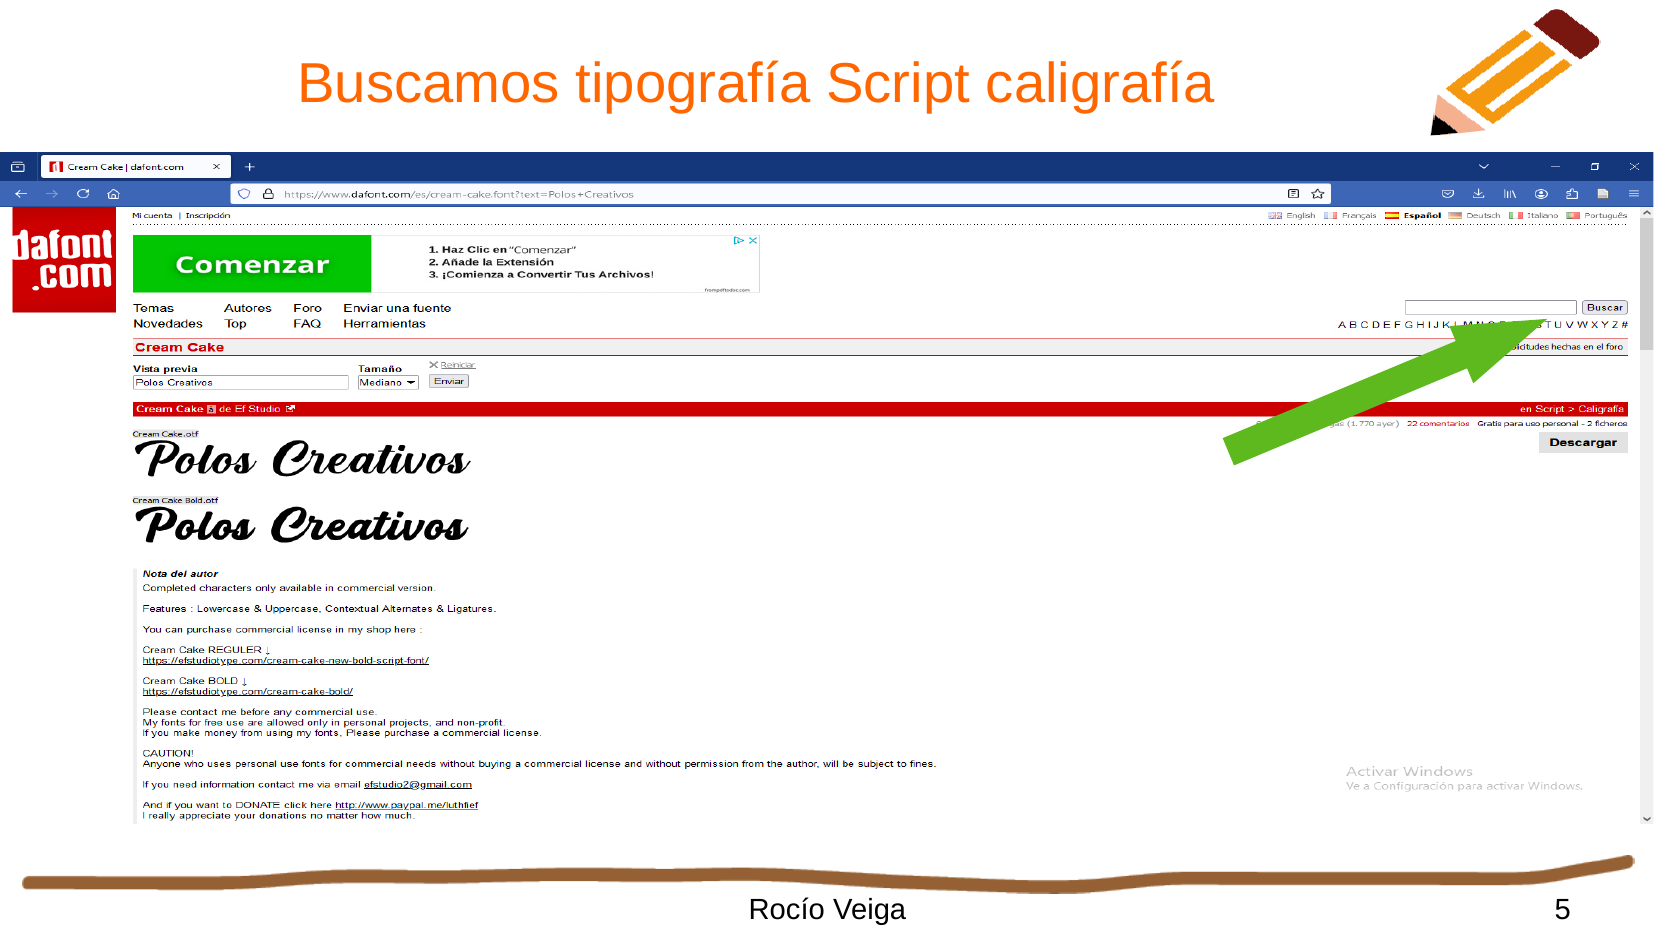

# Buscamos tipografía Script caligrafía
Rocío Veiga
5